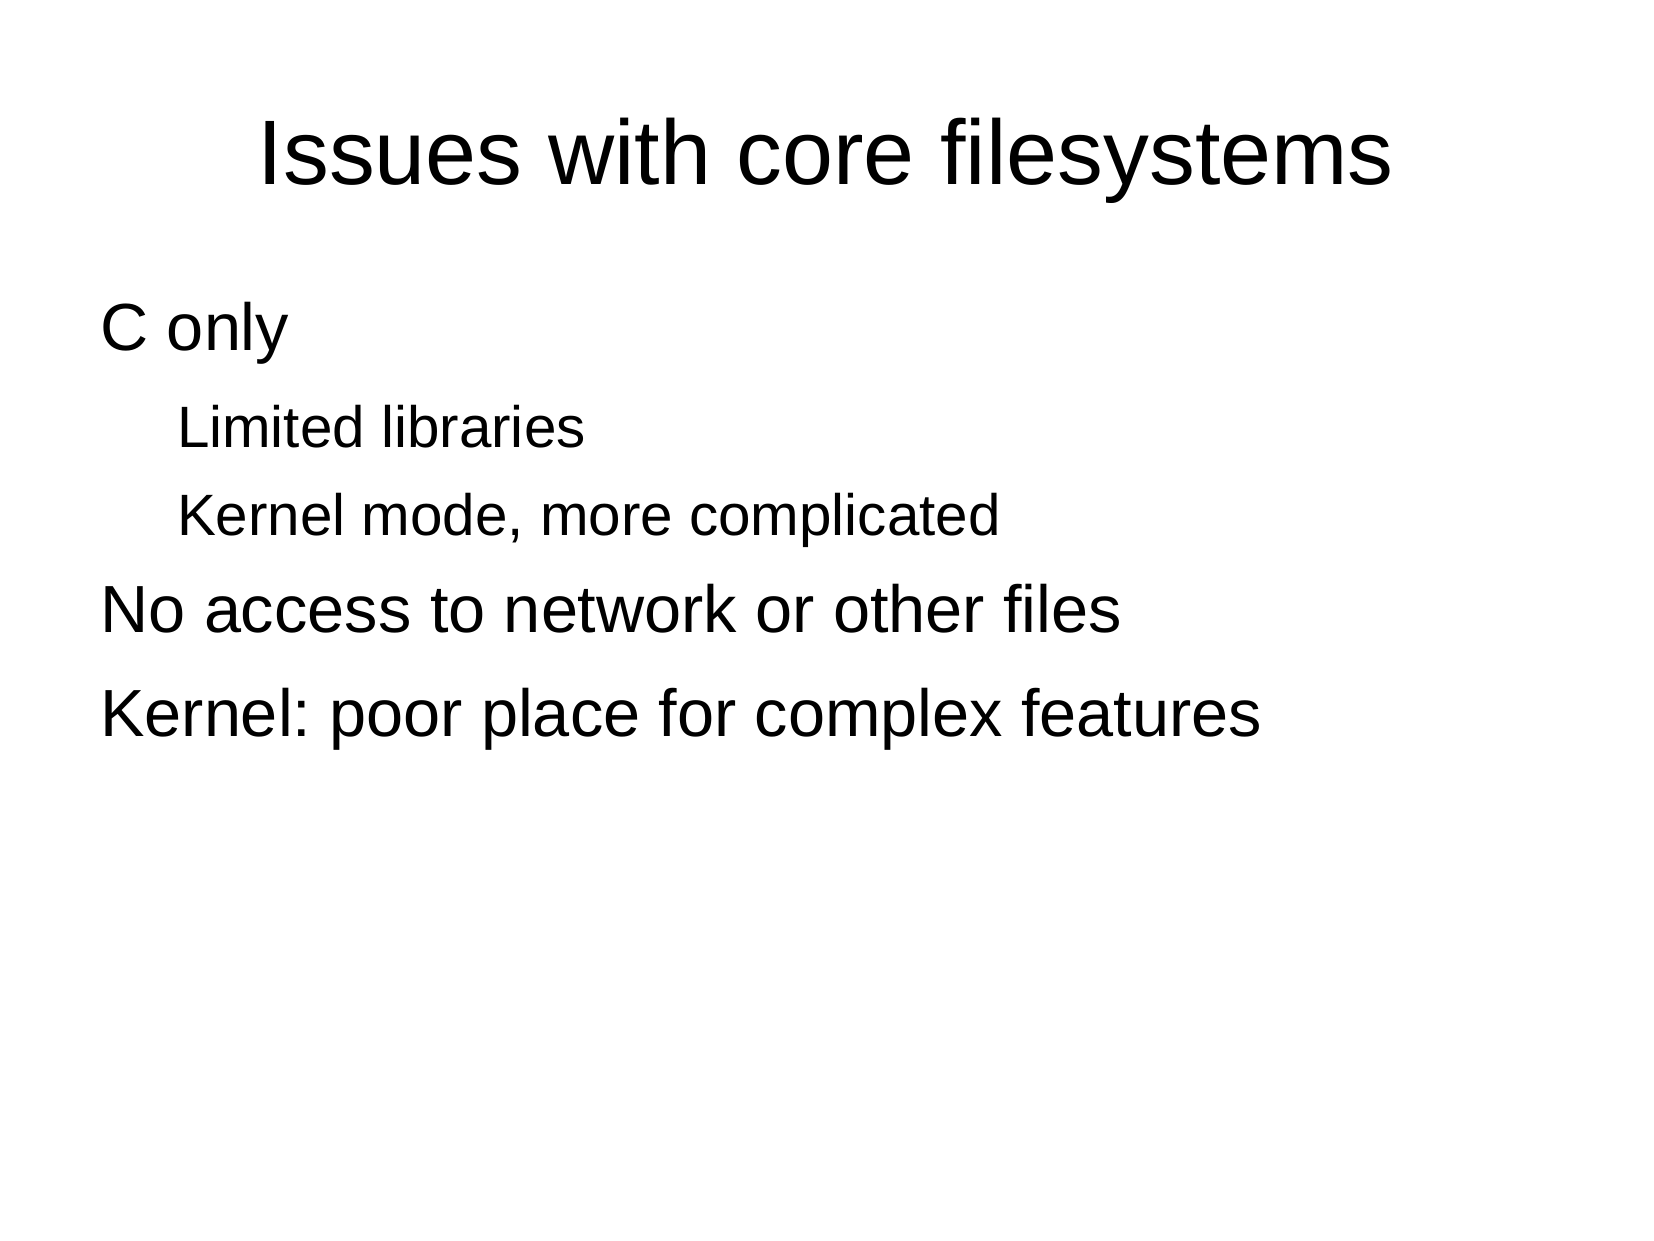

# Issues with core filesystems
C only
Limited libraries
Kernel mode, more complicated
No access to network or other files
Kernel: poor place for complex features